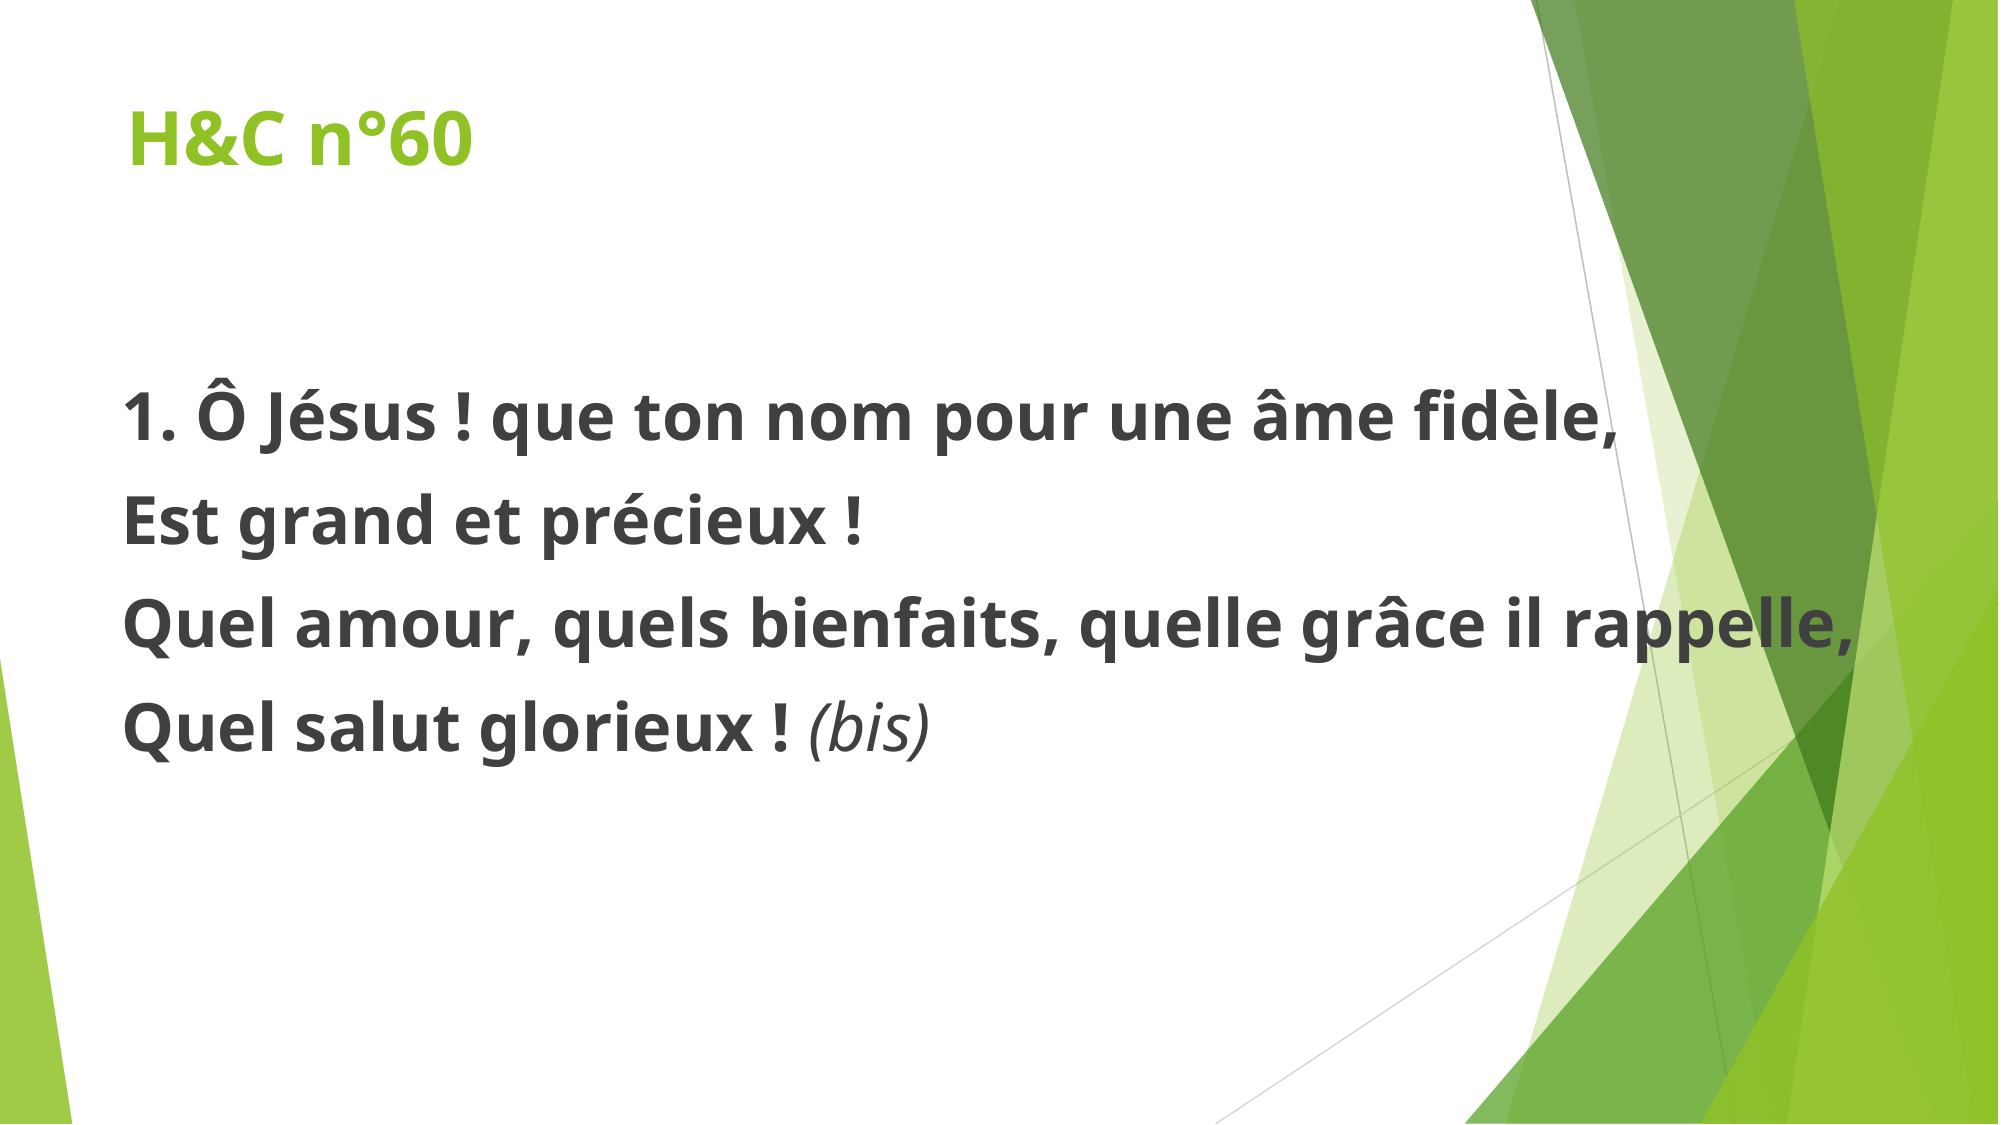

H&C n°60
1. Ô Jésus ! que ton nom pour une âme fidèle,
Est grand et précieux !
Quel amour, quels bienfaits, quelle grâce il rappelle,
Quel salut glorieux ! (bis)